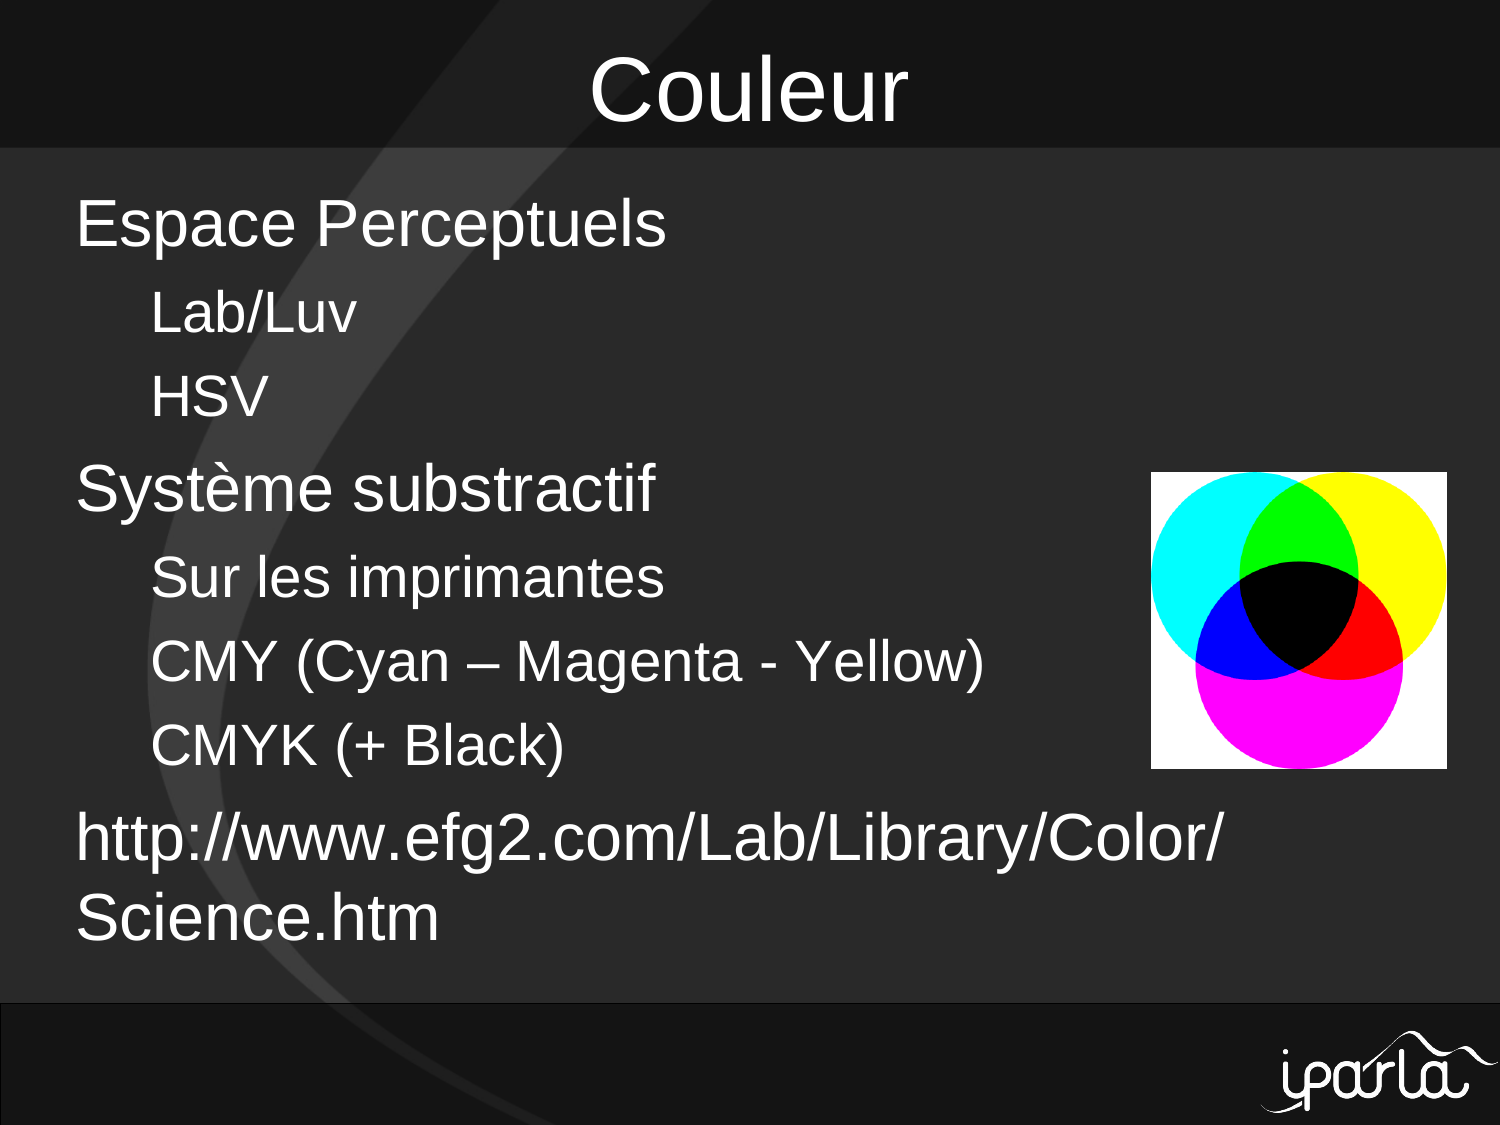

# Couleur
Espace Perceptuels
Lab/Luv
HSV
Système substractif
Sur les imprimantes
CMY (Cyan – Magenta - Yellow)
CMYK (+ Black)
http://www.efg2.com/Lab/Library/Color/Science.htm